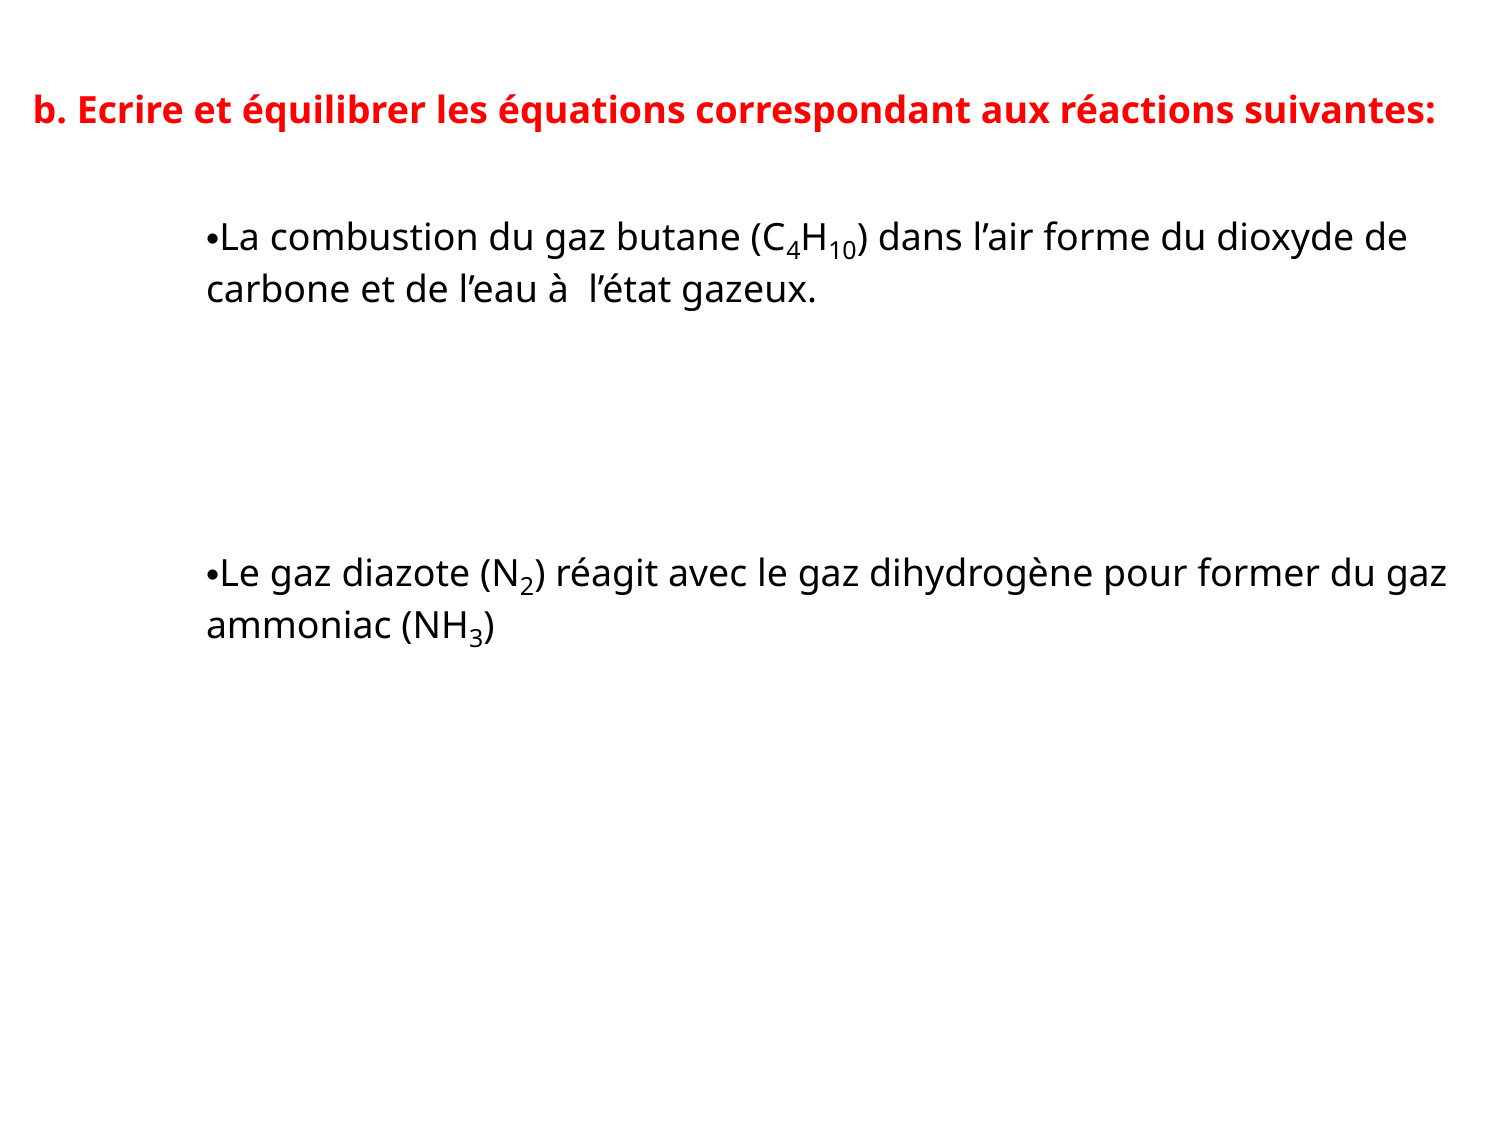

b. Ecrire et équilibrer les équations correspondant aux réactions suivantes:
La combustion du gaz butane (C4H10) dans l’air forme du dioxyde de carbone et de l’eau à l’état gazeux.
Le gaz diazote (N2) réagit avec le gaz dihydrogène pour former du gaz ammoniac (NH3)